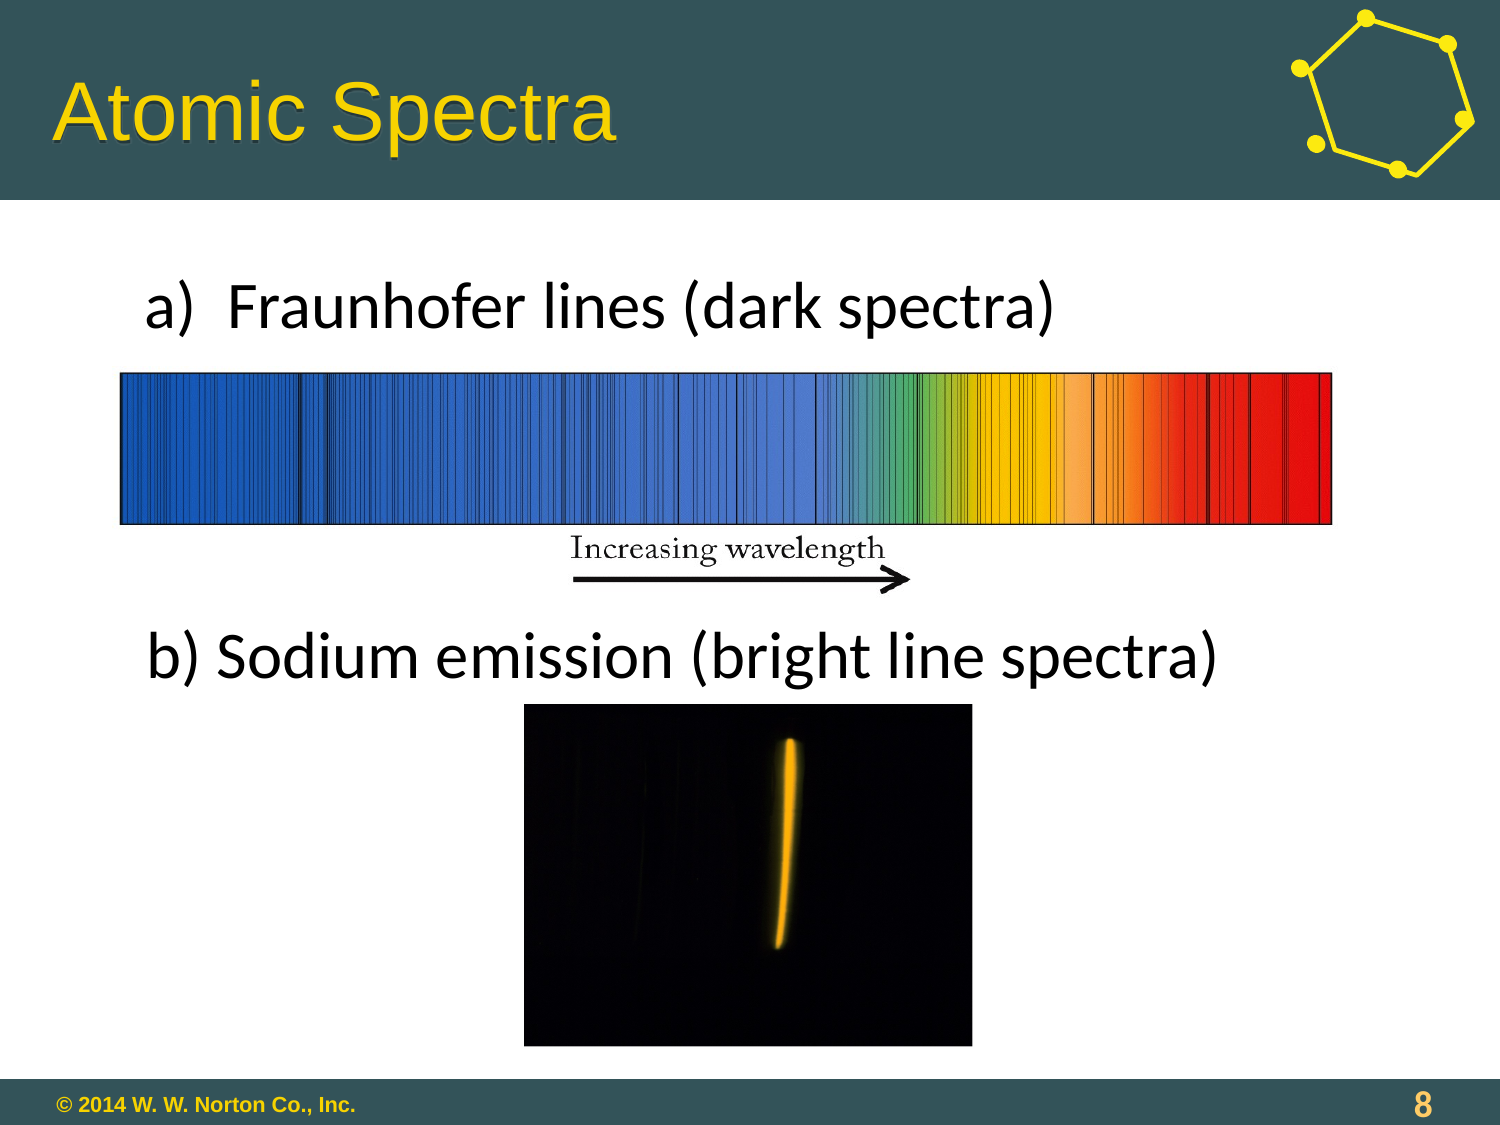

# Atomic Spectra
a) Fraunhofer lines (dark spectra)
b) Sodium emission (bright line spectra)